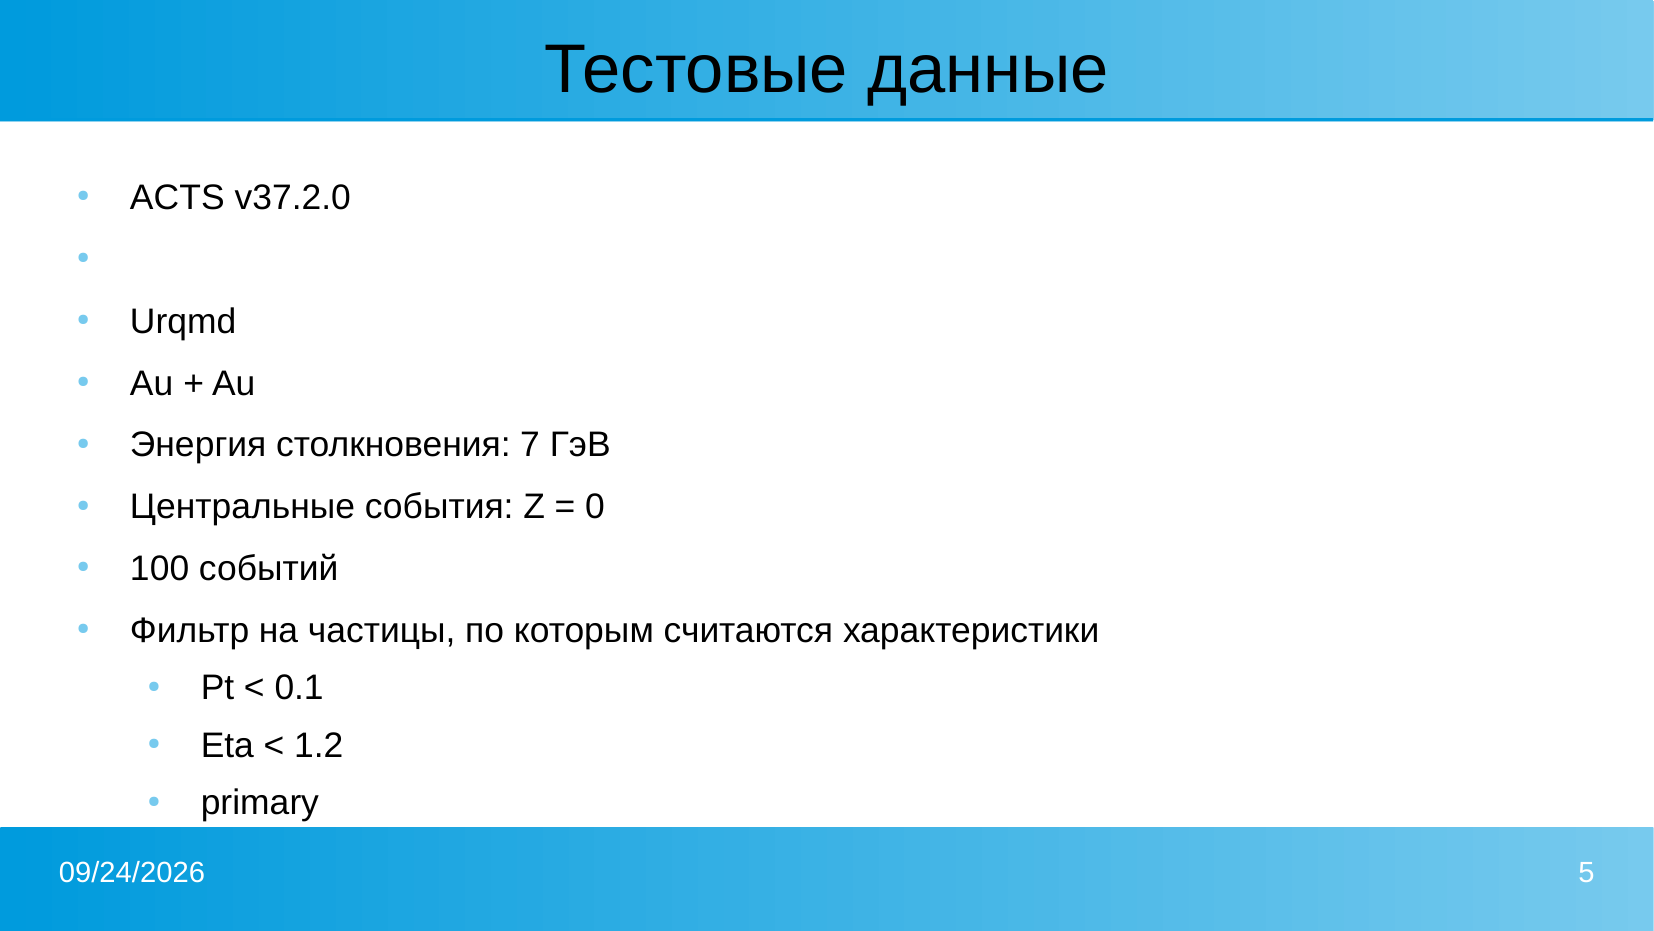

# Тестовые данные
ACTS v37.2.0
Urqmd
Au + Au
Энергия столкновения: 7 ГэВ
Центральные события: Z = 0
100 событий
Фильтр на частицы, по которым считаются характеристики
Pt < 0.1
Eta < 1.2
primary
5